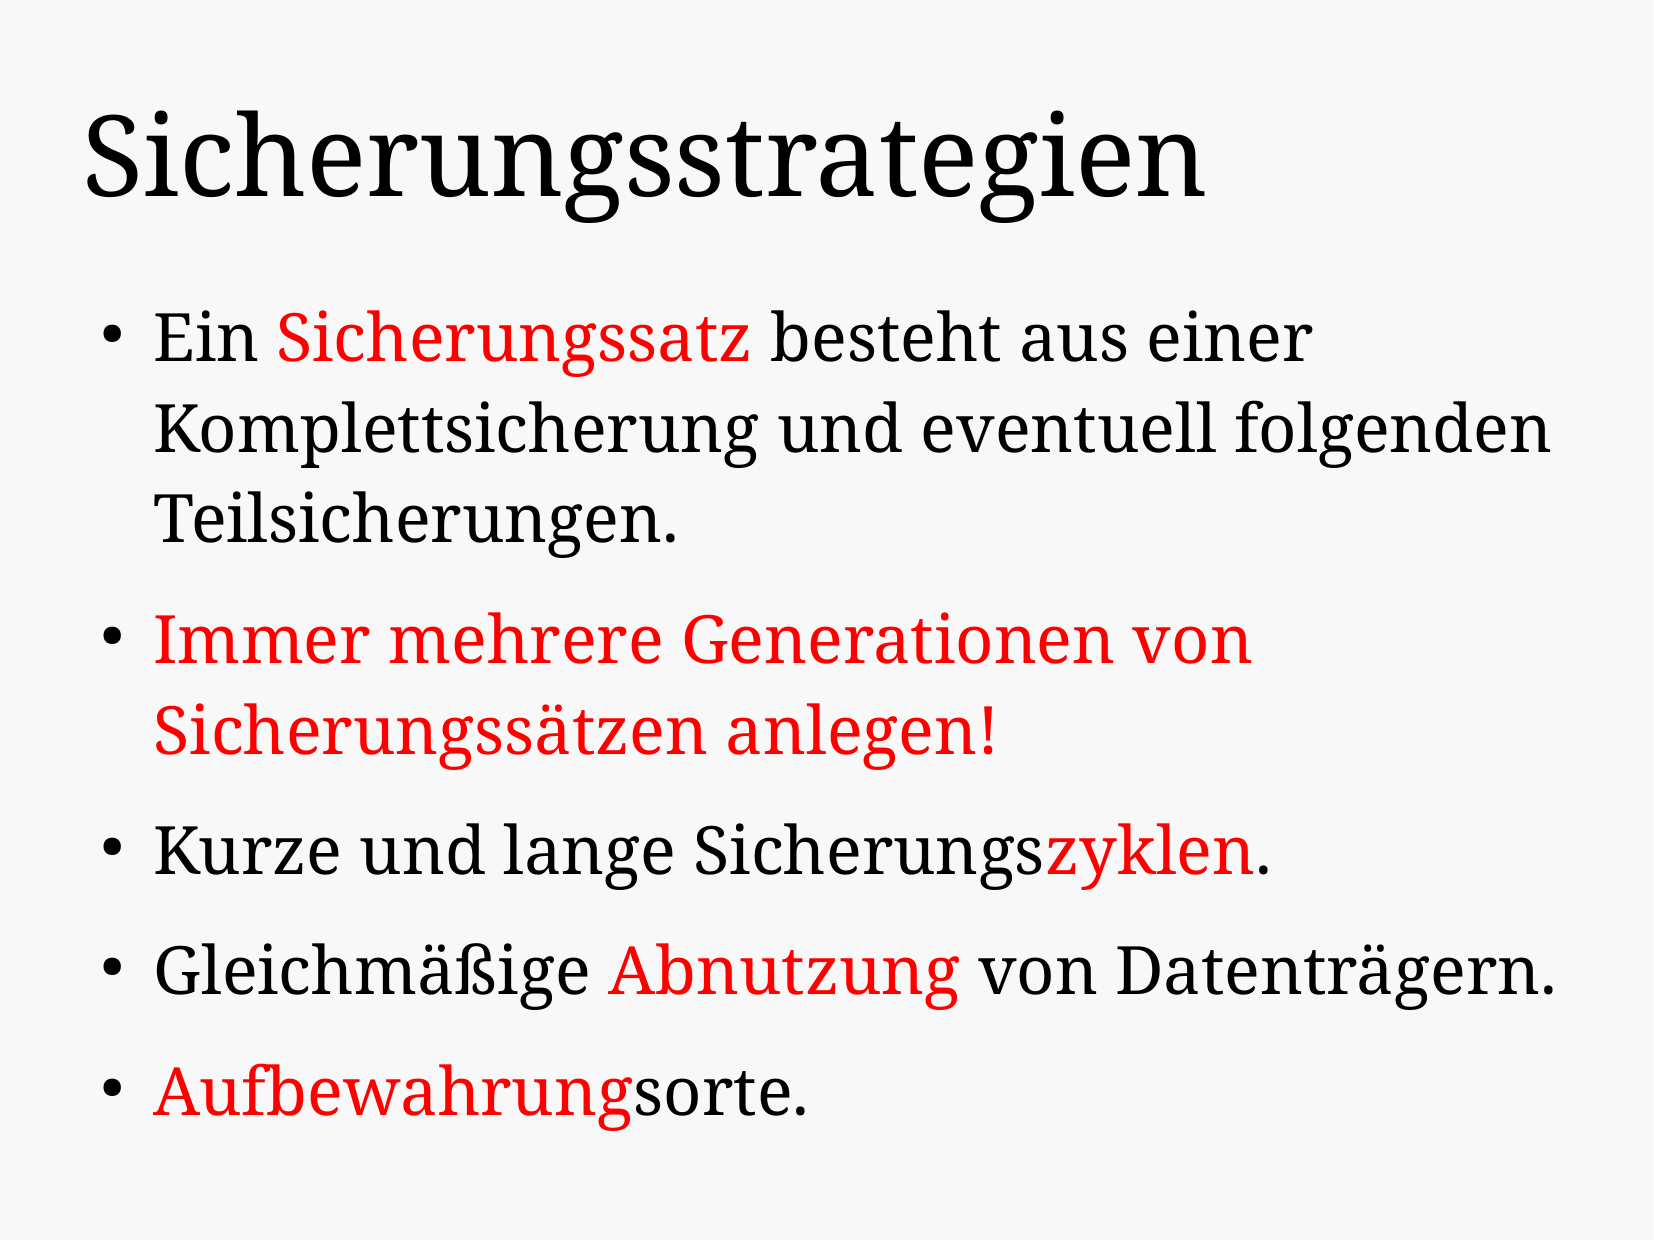

# Sicherungsstrategien
Ein Sicherungssatz besteht aus einer Komplettsicherung und eventuell folgenden Teilsicherungen.
Immer mehrere Generationen von Sicherungssätzen anlegen!
Kurze und lange Sicherungszyklen.
Gleichmäßige Abnutzung von Datenträgern.
Aufbewahrungsorte.